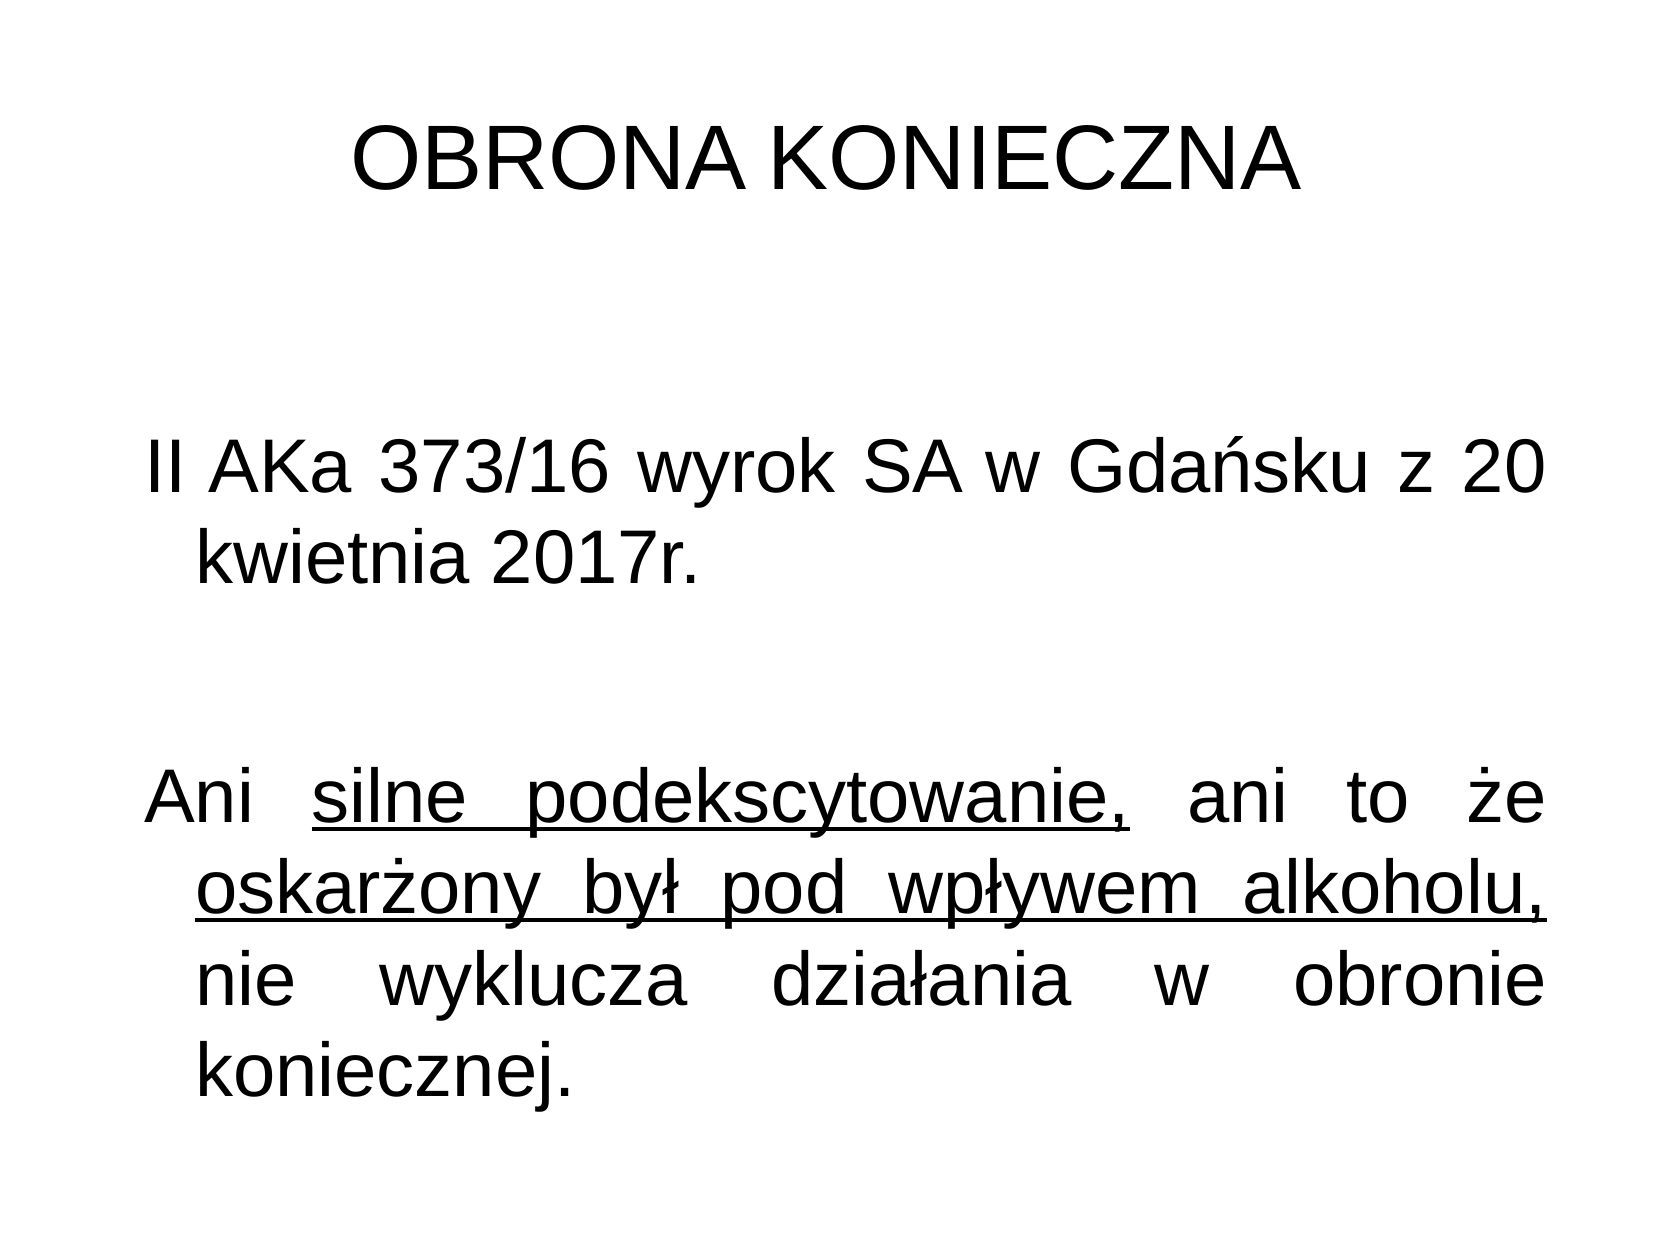

# OBRONA KONIECZNA
II AKa 373/16 wyrok SA w Gdańsku z 20 kwietnia 2017r.
Ani silne podekscytowanie, ani to że oskarżony był pod wpływem alkoholu, nie wyklucza działania w obronie koniecznej.
I